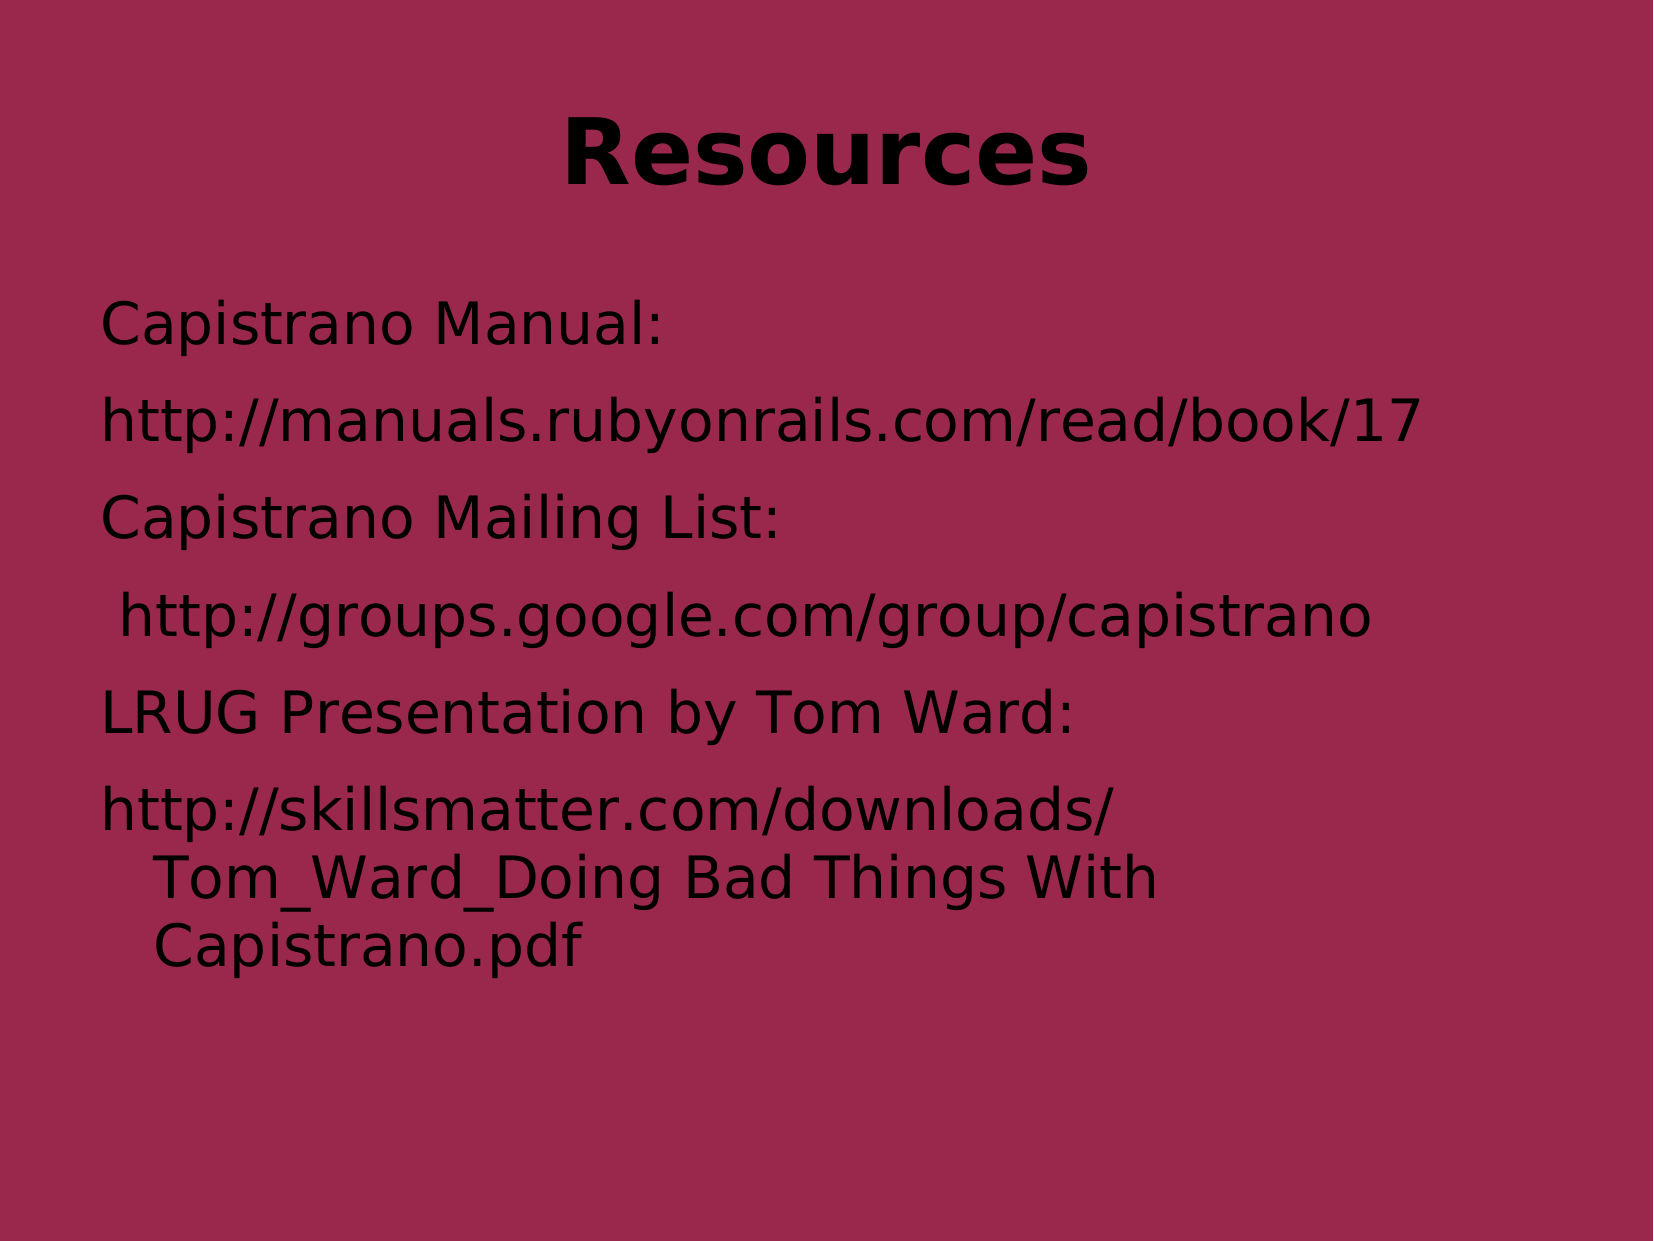

# Resources
Capistrano Manual:
http://manuals.rubyonrails.com/read/book/17
Capistrano Mailing List:
 http://groups.google.com/group/capistrano
LRUG Presentation by Tom Ward:
http://skillsmatter.com/downloads/Tom_Ward_Doing Bad Things With Capistrano.pdf